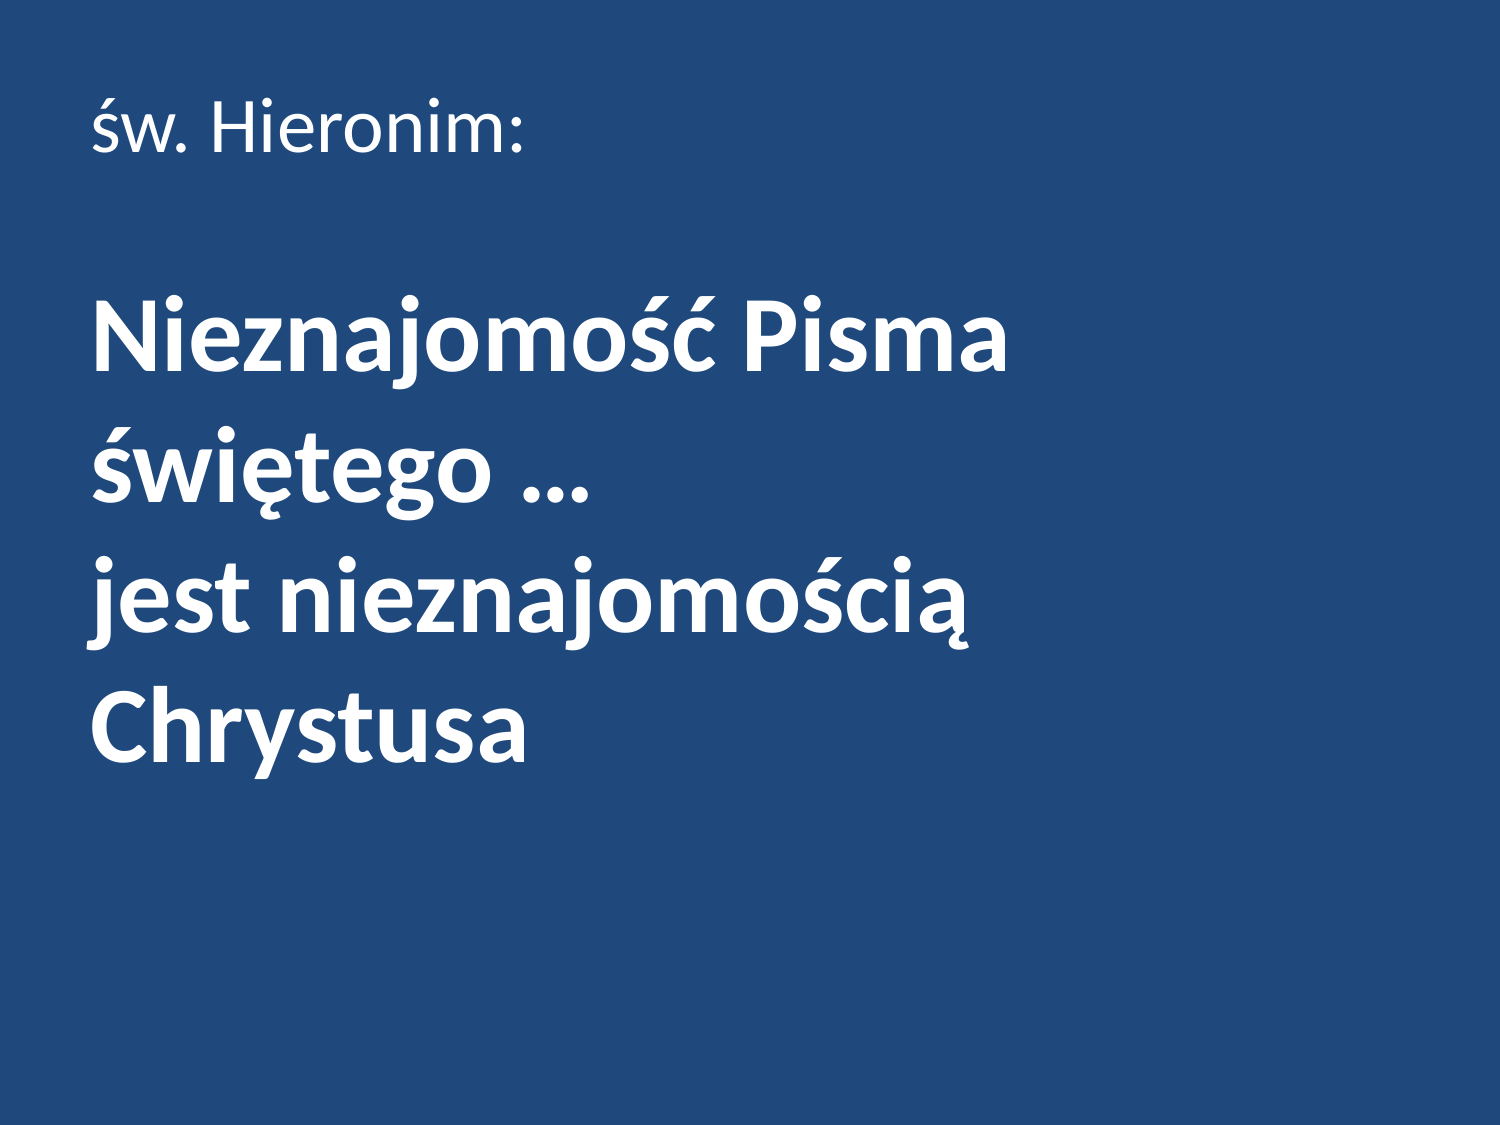

#
św. Hieronim:
Nieznajomość Pisma świętego …
jest nieznajomością Chrystusa